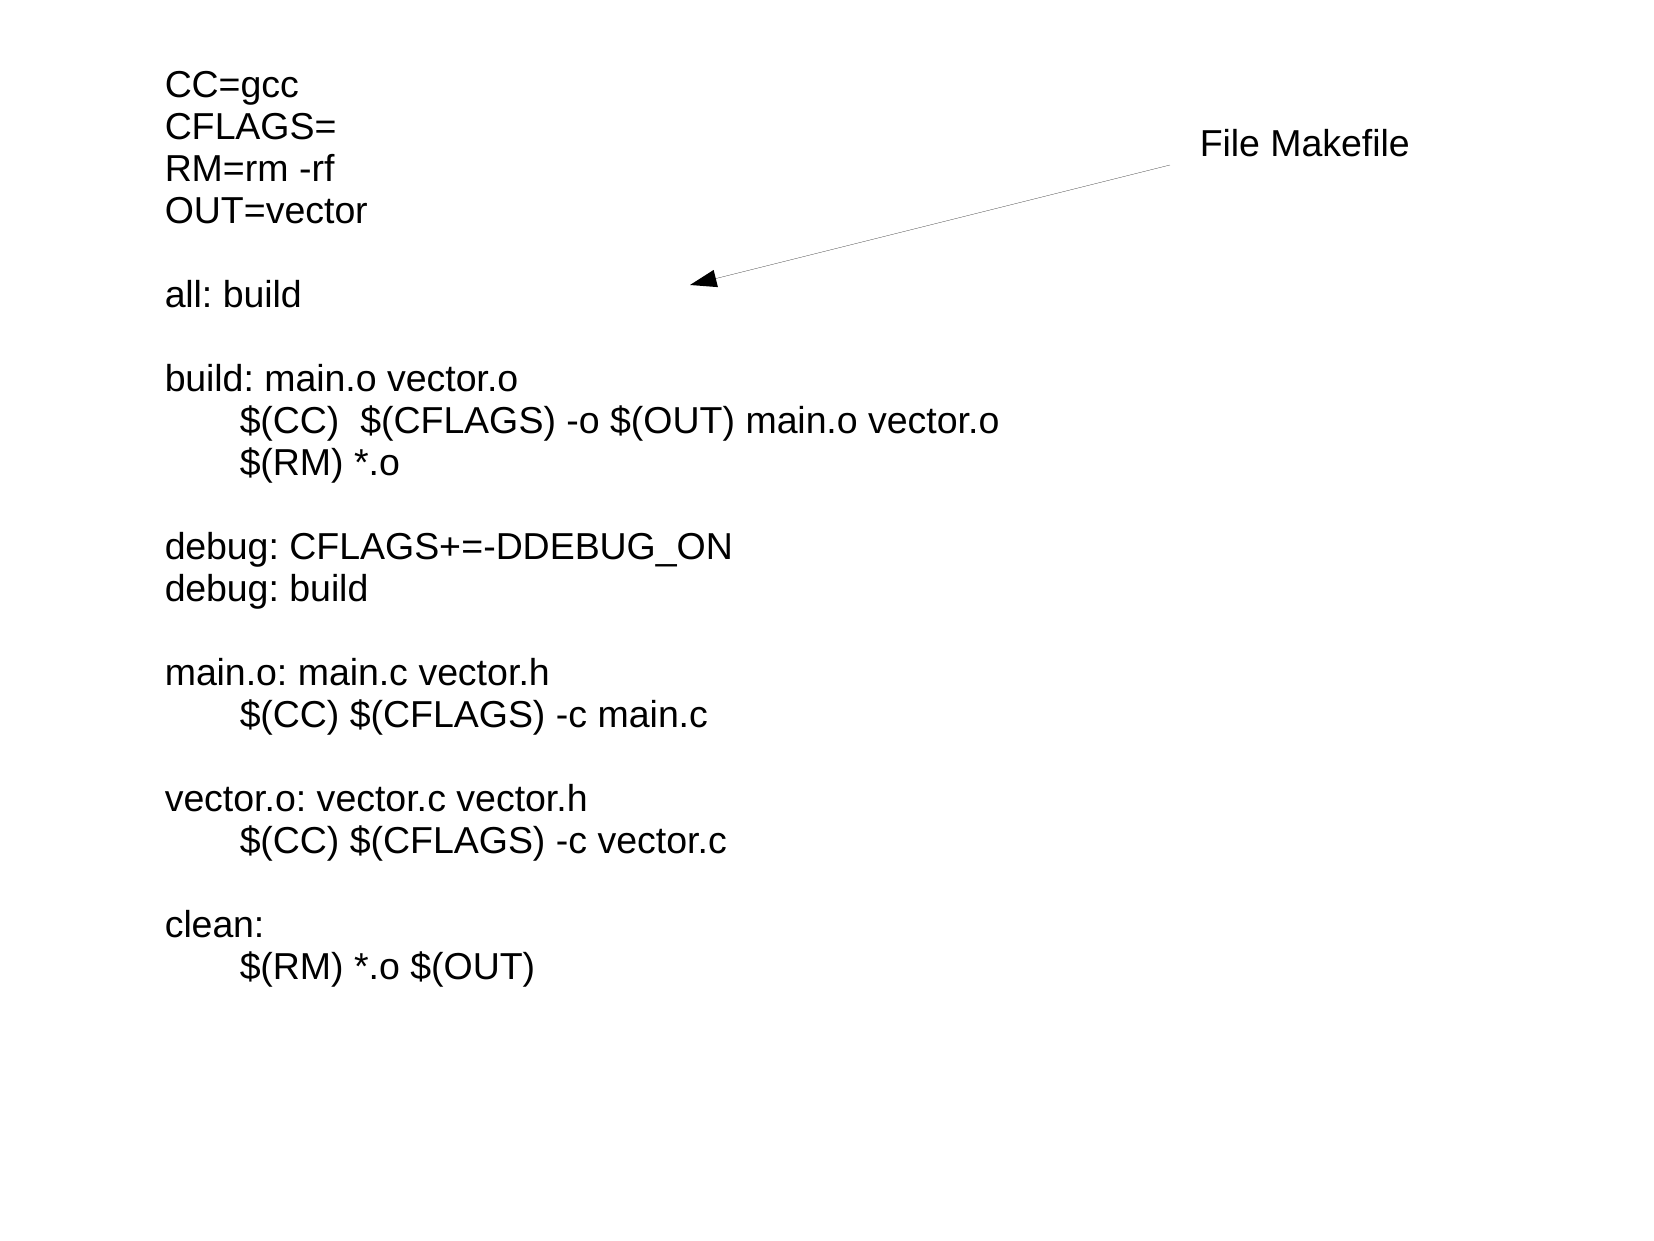

CC=gcc
CFLAGS=
RM=rm -rf
OUT=vector
all: build
build: main.o vector.o
	$(CC) $(CFLAGS) -o $(OUT) main.o vector.o
	$(RM) *.o
debug: CFLAGS+=-DDEBUG_ON
debug: build
main.o: main.c vector.h
	$(CC) $(CFLAGS) -c main.c
vector.o: vector.c vector.h
	$(CC) $(CFLAGS) -c vector.c
clean:
	$(RM) *.o $(OUT)
File Makefile